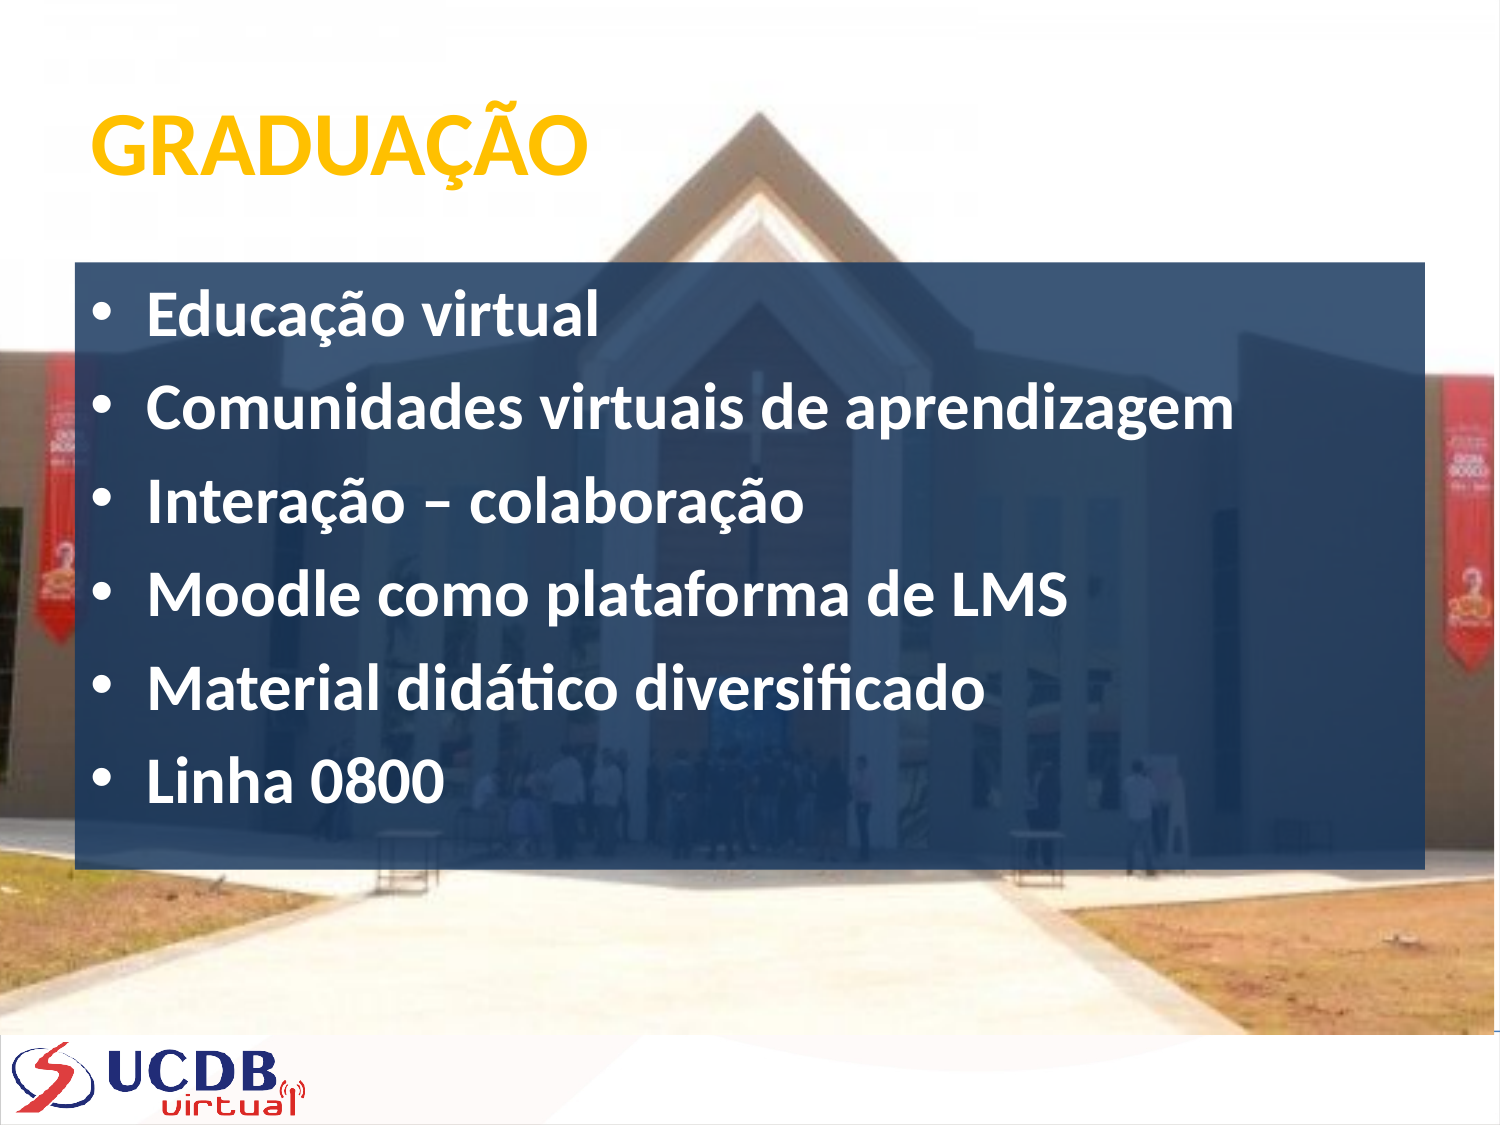

# GRADUAÇÃO
Educação virtual​
Comunidades virtuais de aprendizagem
Interação – colaboração
Moodle como plataforma de LMS
Material didático diversificado
Linha 0800